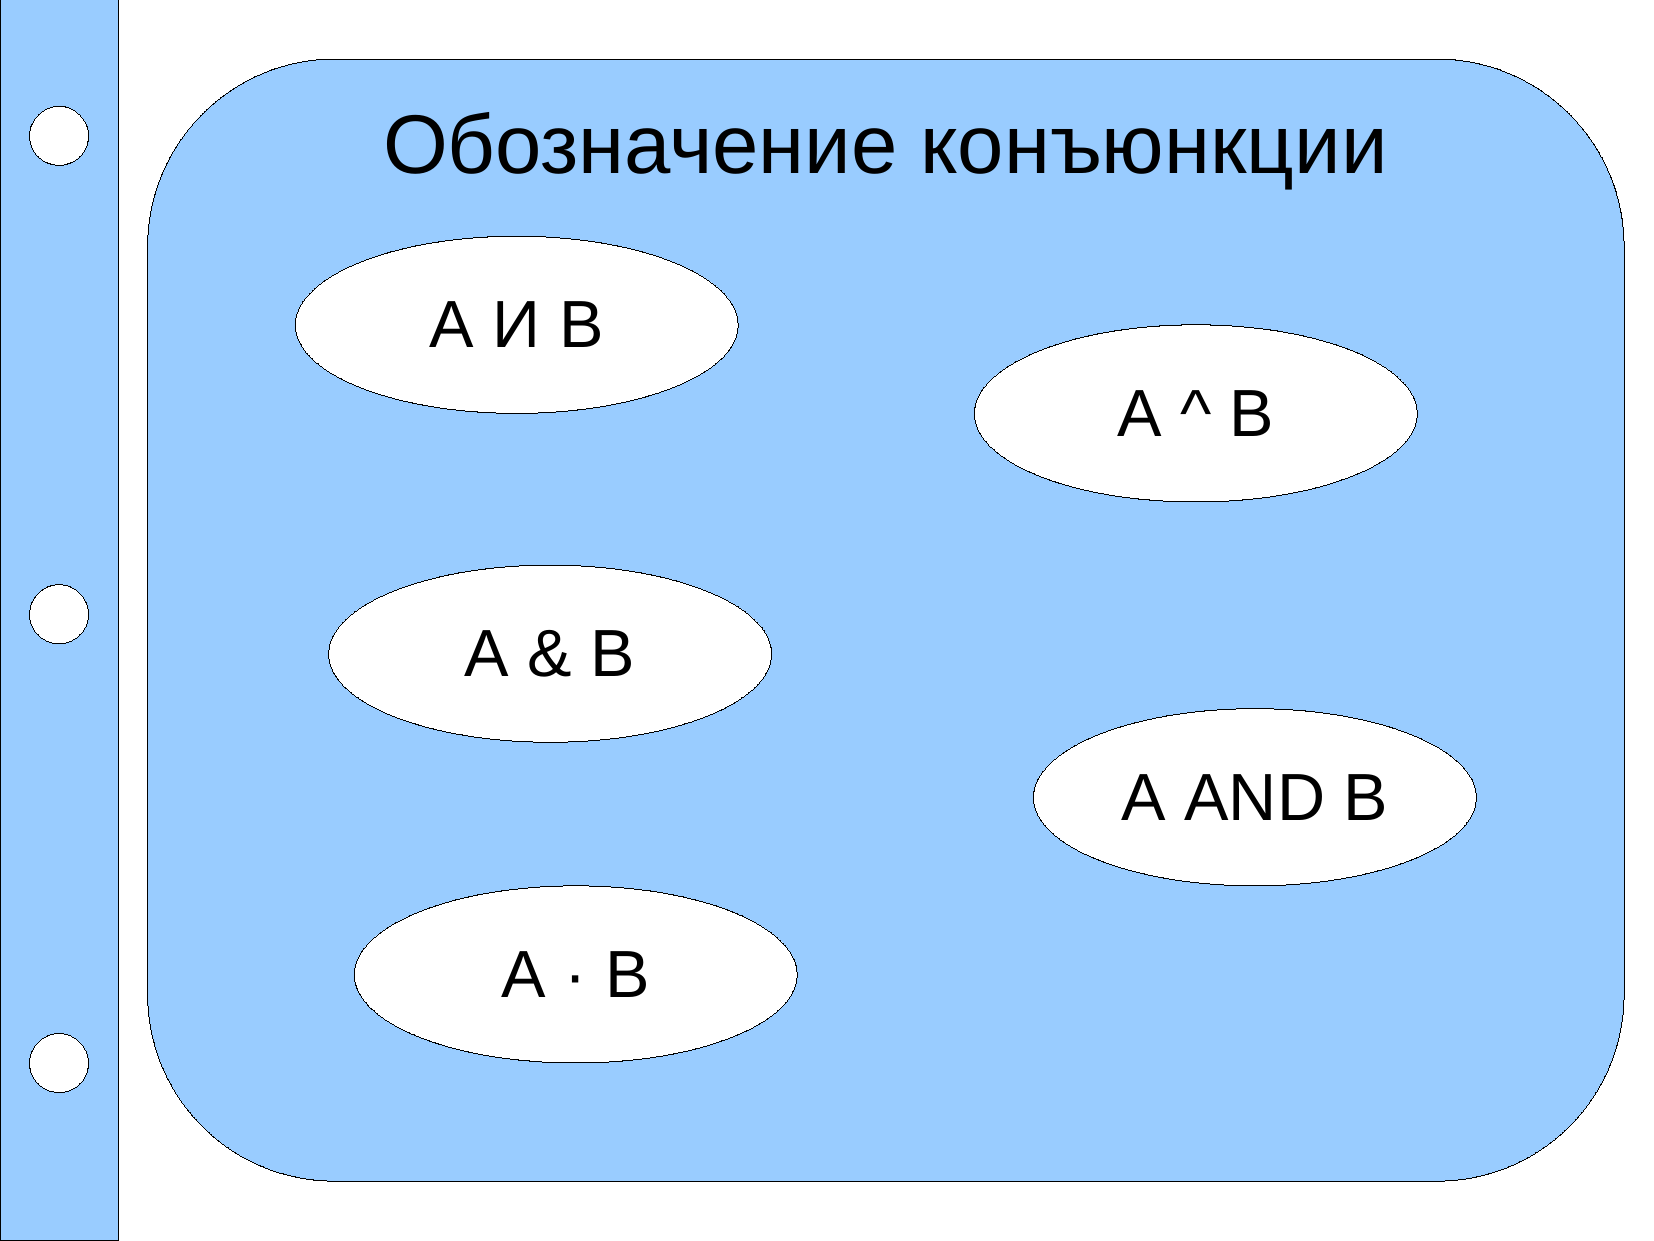

Обозначение конъюнкции
А И В
А ^ В
А & В
А AND В
А · В